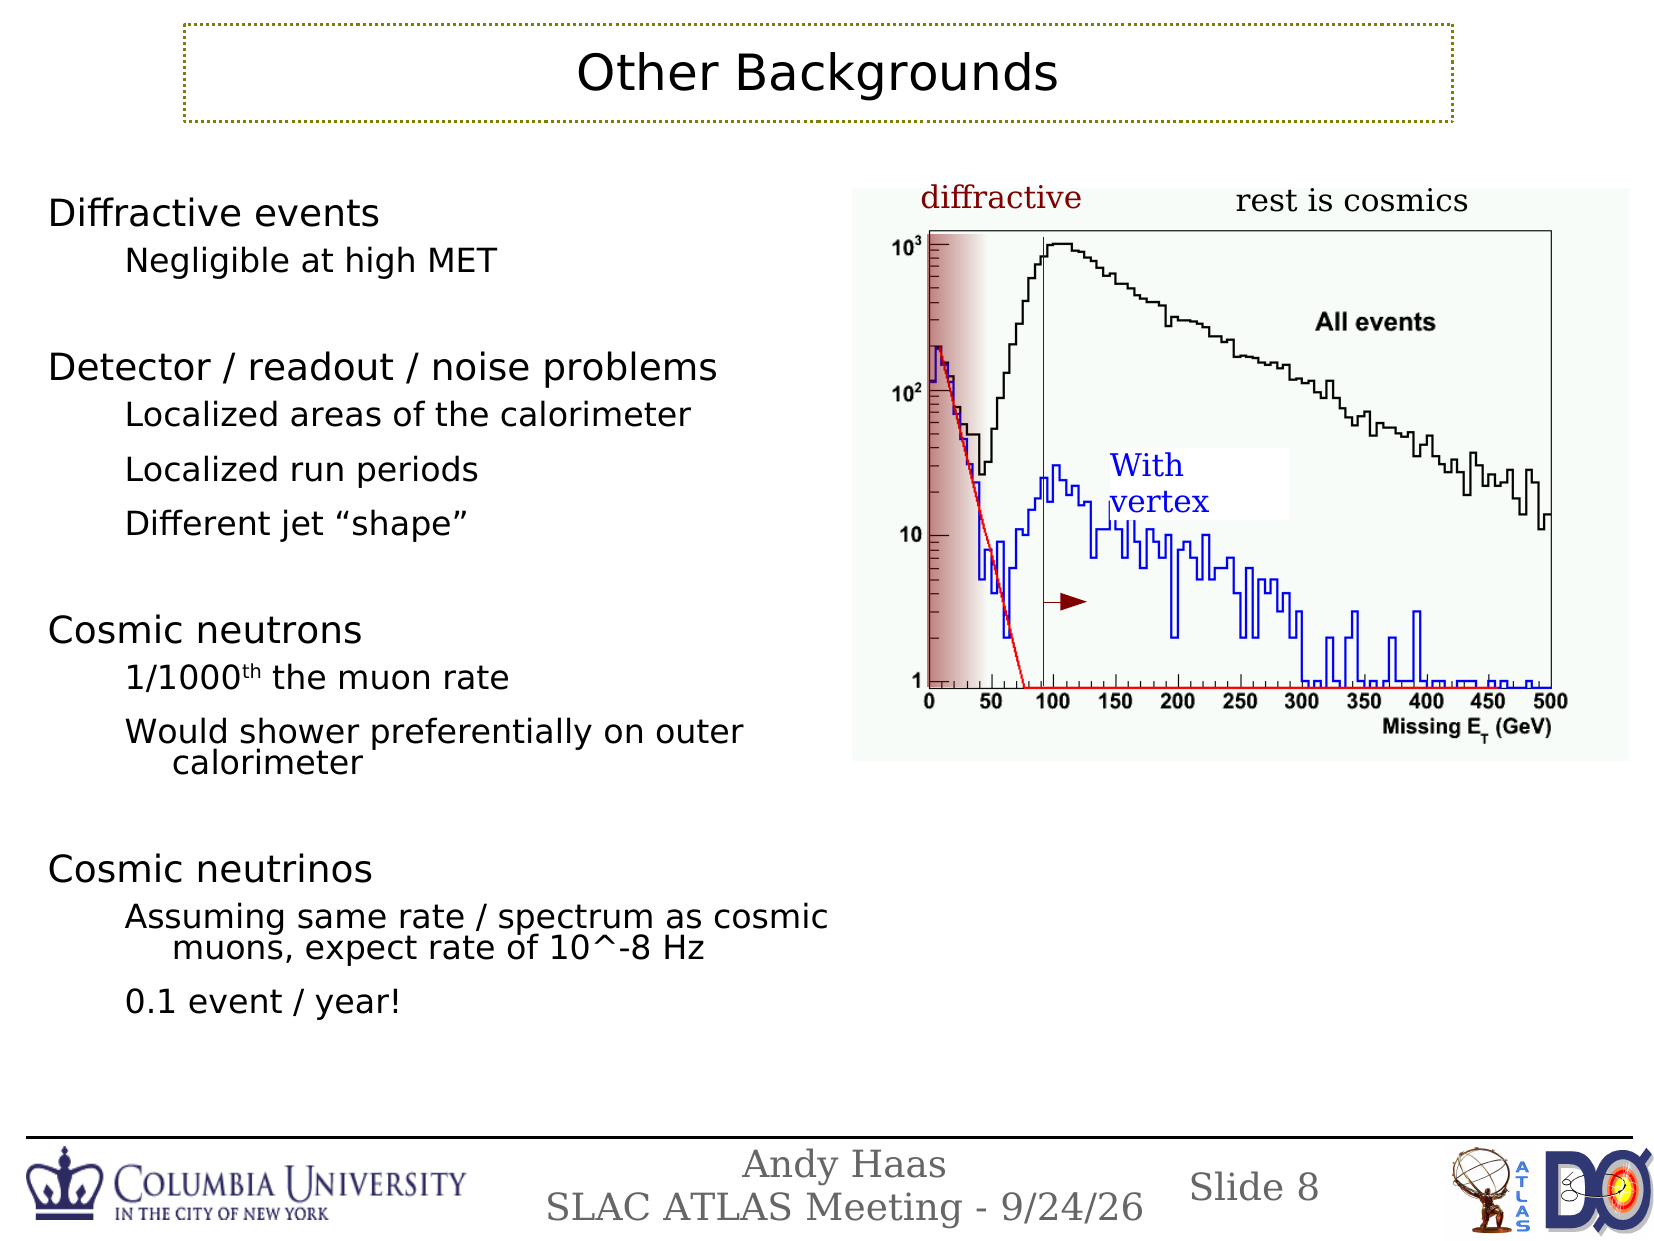

# Other Backgrounds
Diffractive events
Negligible at high MET
Detector / readout / noise problems
Localized areas of the calorimeter
Localized run periods
Different jet “shape”
Cosmic neutrons
1/1000th the muon rate
Would shower preferentially on outer calorimeter
Cosmic neutrinos
Assuming same rate / spectrum as cosmic muons, expect rate of 10^-8 Hz
0.1 event / year!
diffractive
rest is cosmics
With vertex